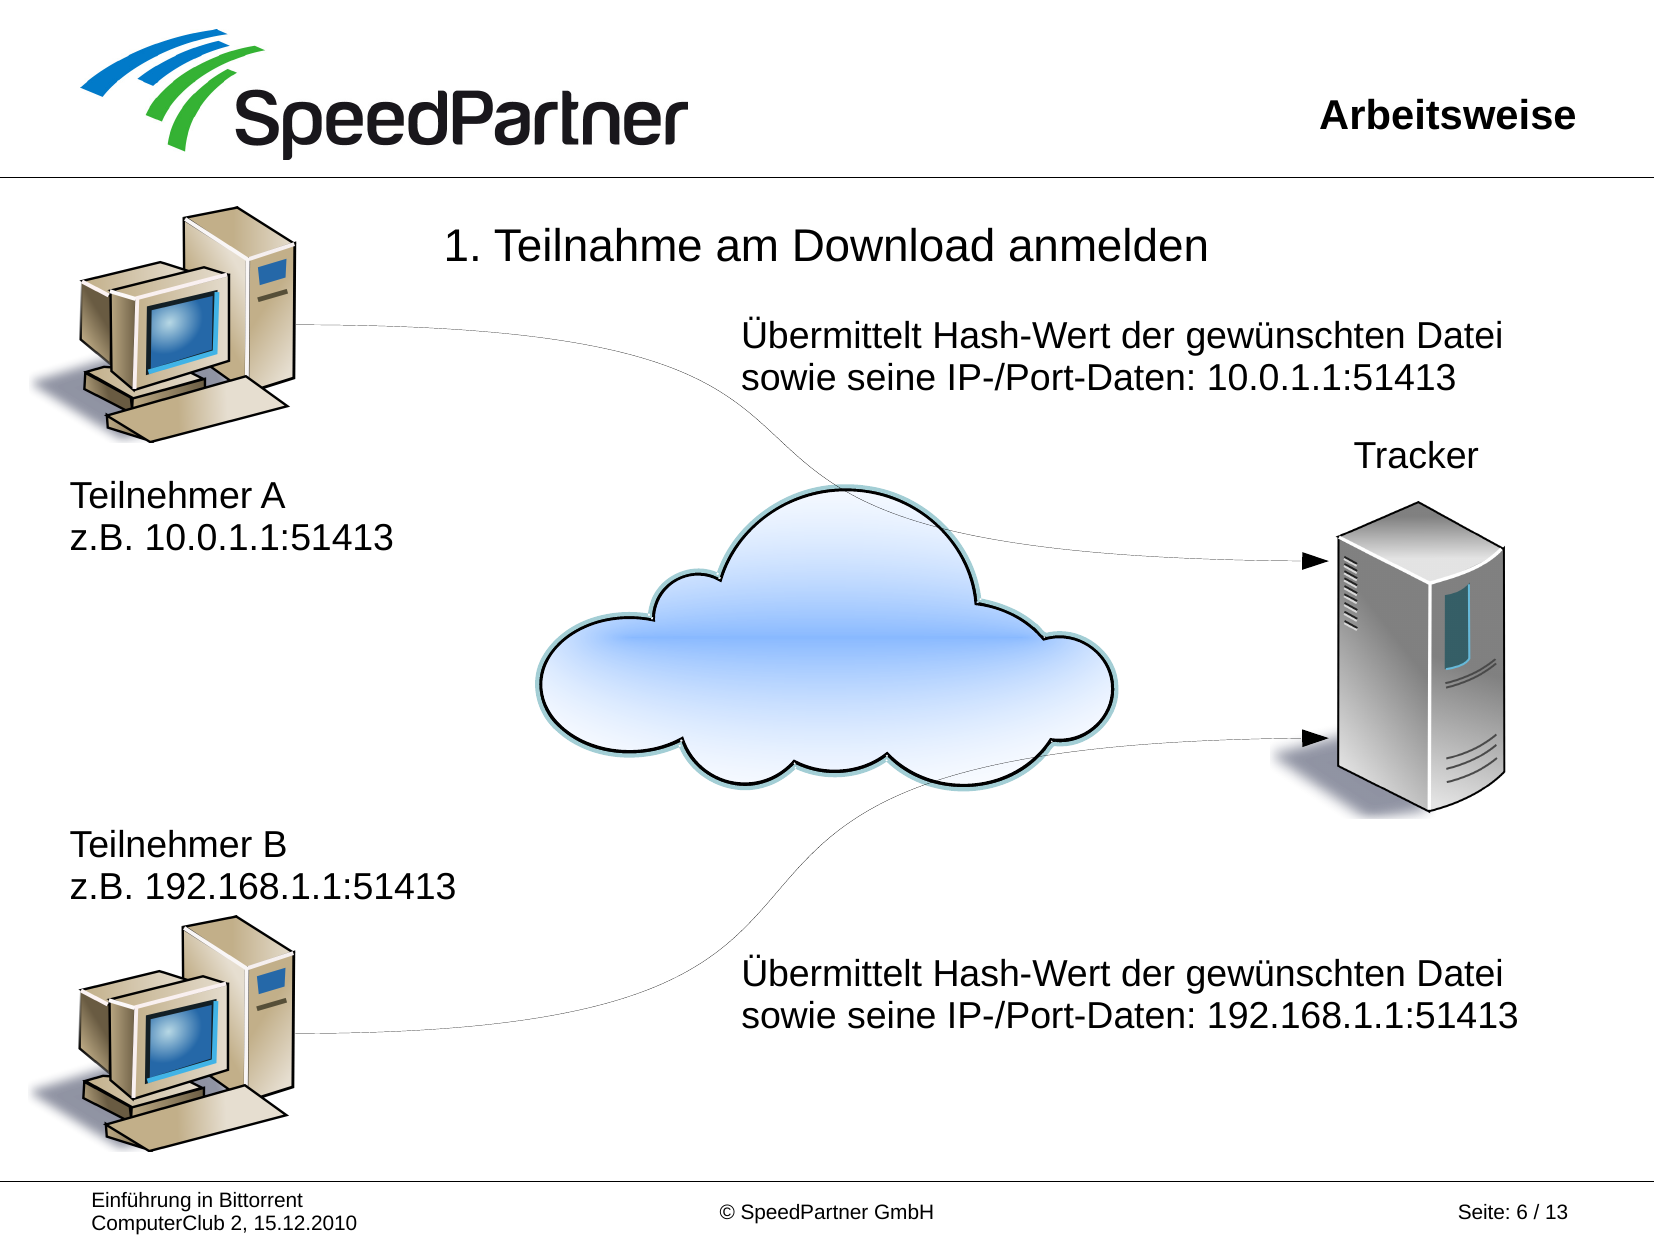

# Arbeitsweise
1. Teilnahme am Download anmelden
Übermittelt Hash-Wert der gewünschten Datei
sowie seine IP-/Port-Daten: 10.0.1.1:51413
Tracker
Teilnehmer A
z.B. 10.0.1.1:51413
Teilnehmer B
z.B. 192.168.1.1:51413
Übermittelt Hash-Wert der gewünschten Datei
sowie seine IP-/Port-Daten: 192.168.1.1:51413